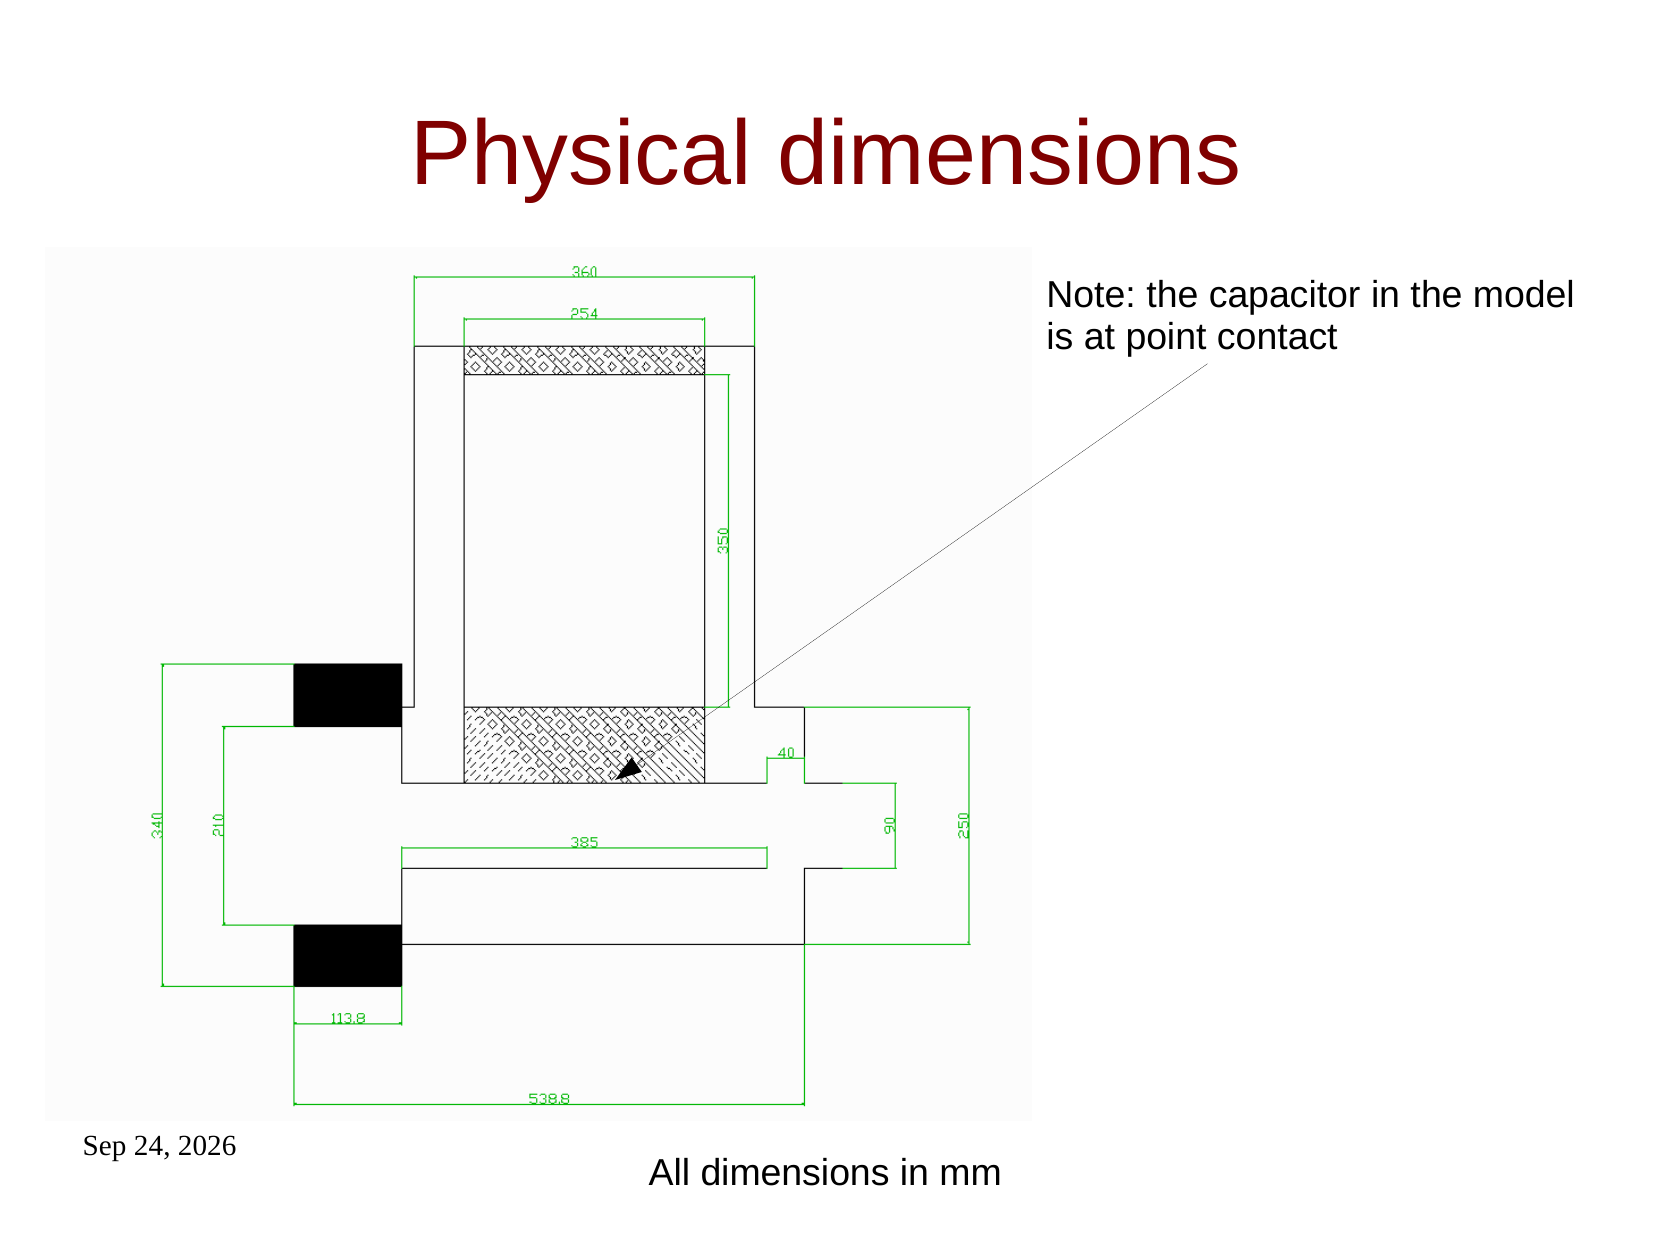

# Physical dimensions
Note: the capacitor in the model is at point contact
All dimensions in mm